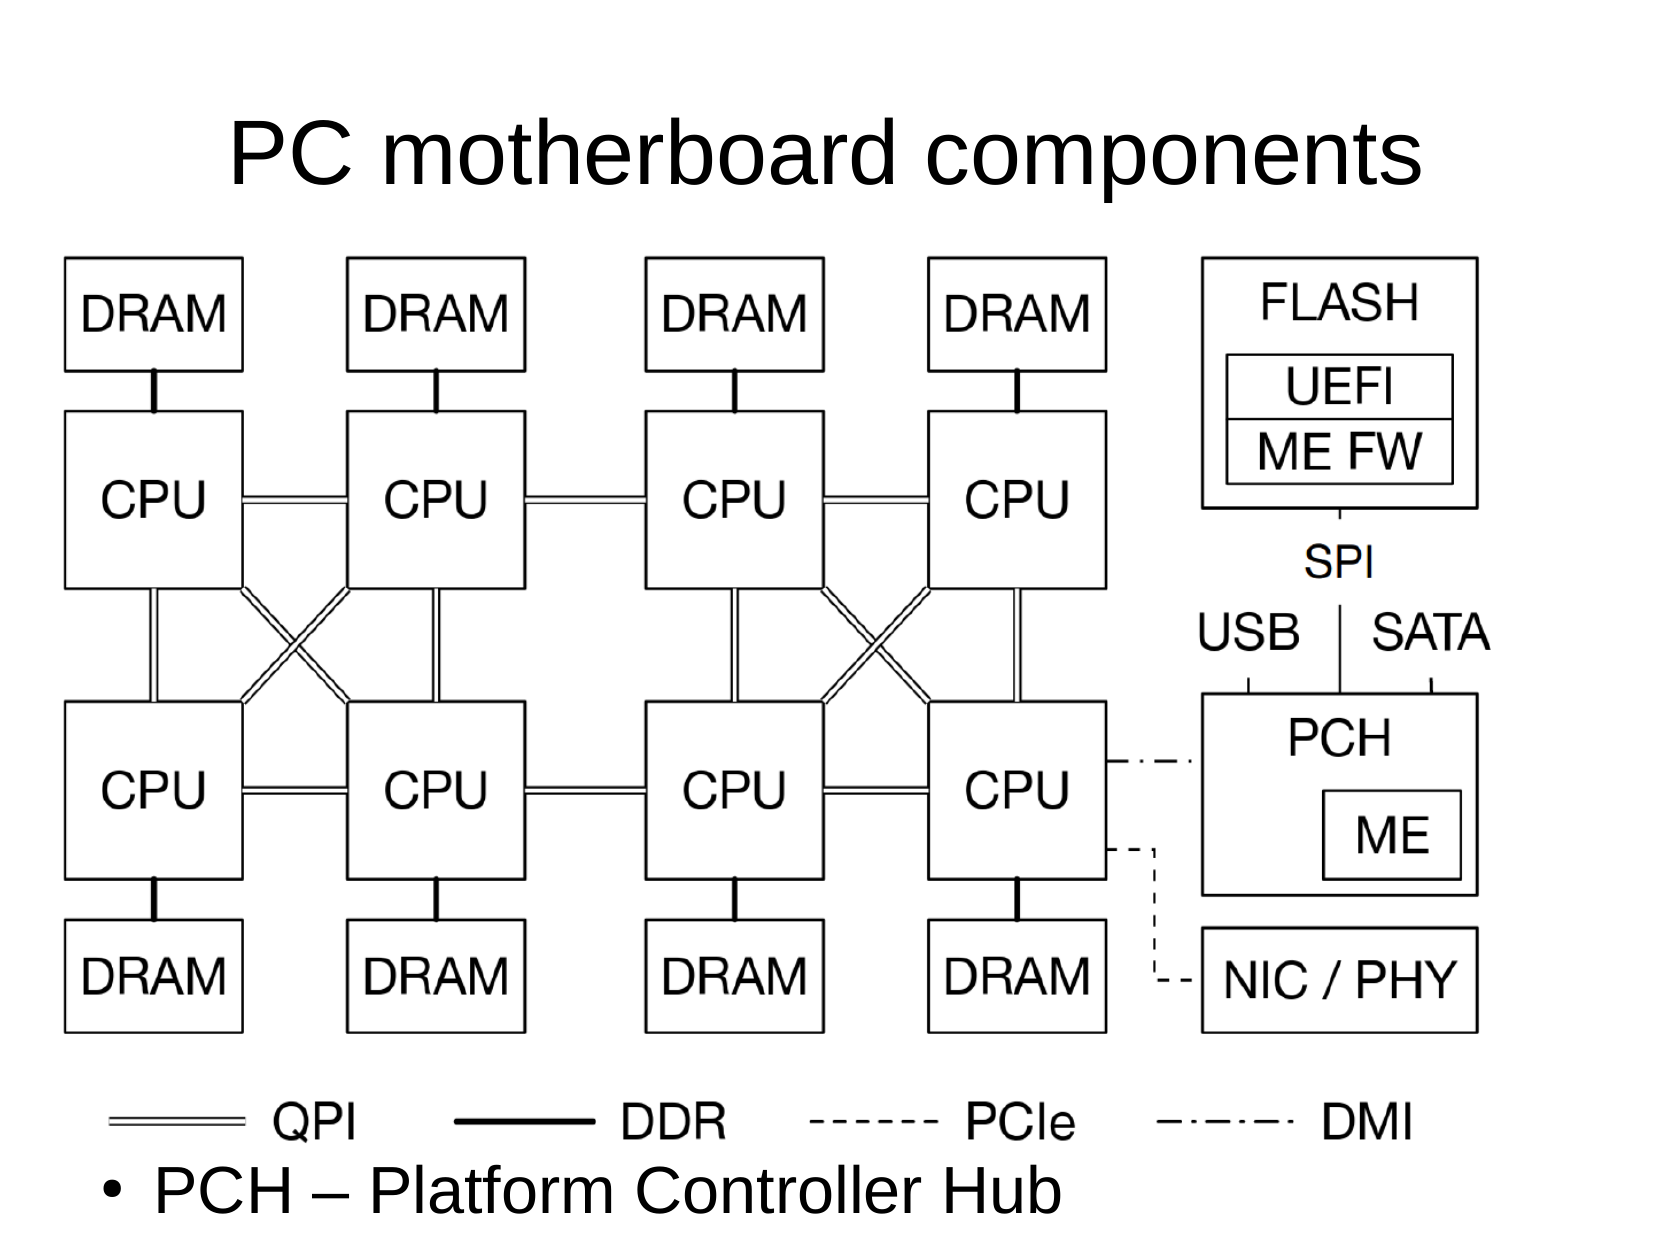

# PC motherboard components
PCH – Platform Controller Hub